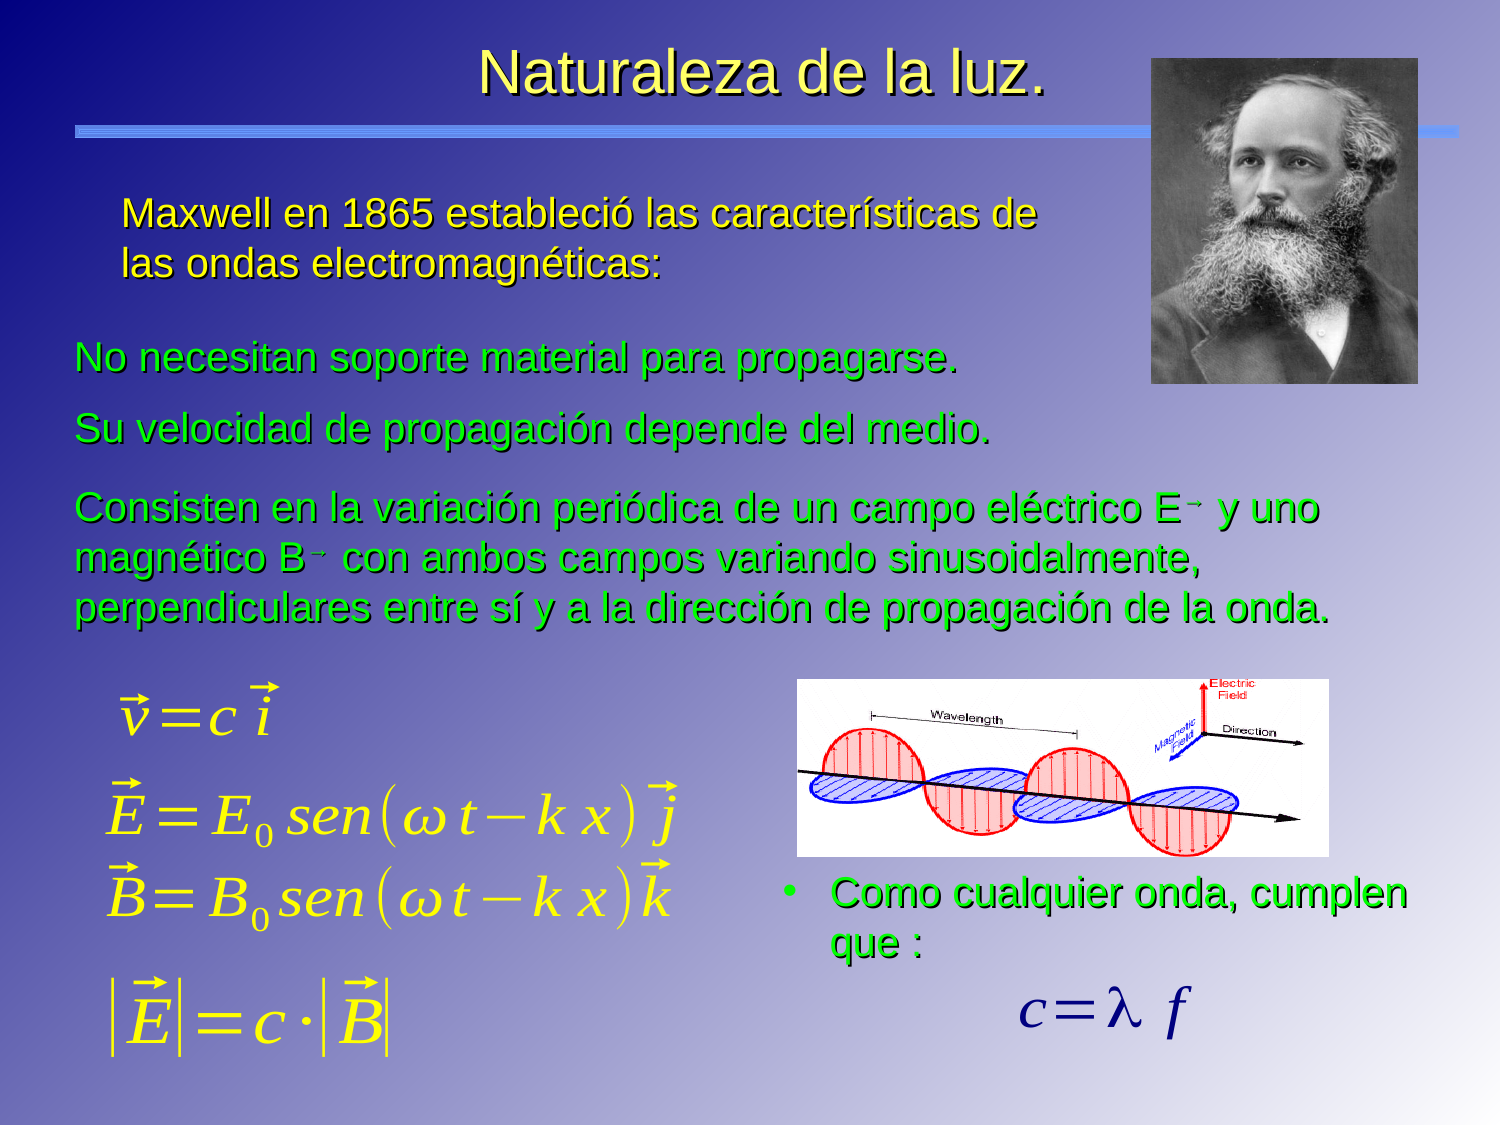

Naturaleza de la luz.
Maxwell en 1865 estableció las características de las ondas electromagnéticas:
No necesitan soporte material para propagarse.
Su velocidad de propagación depende del medio.
Consisten en la variación periódica de un campo eléctrico E→ y uno magnético B→ con ambos campos variando sinusoidalmente, perpendiculares entre sí y a la dirección de propagación de la onda.
Como cualquier onda, cumplen que :